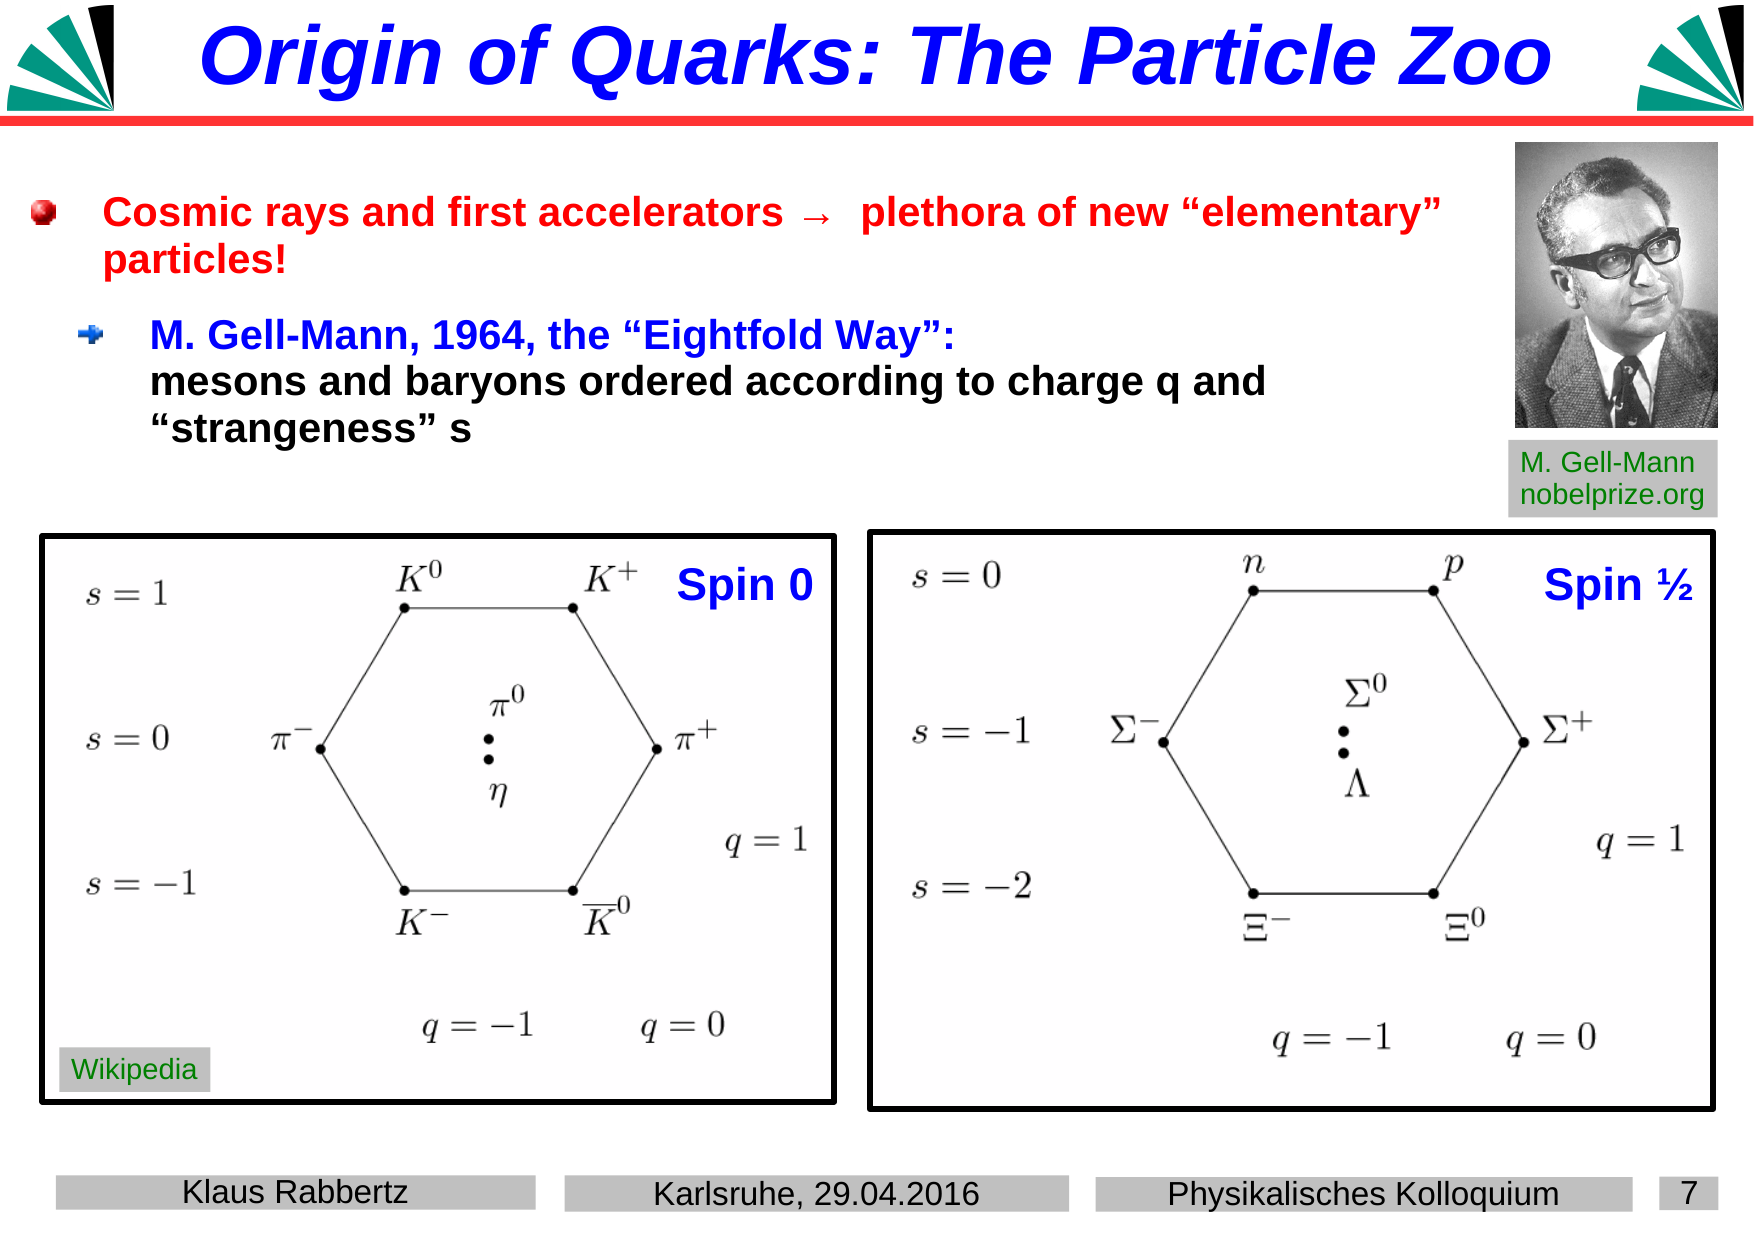

# Origin of Quarks: The Particle Zoo
Cosmic rays and first accelerators → plethora of new “elementary” particles!
M. Gell-Mann, 1964, the “Eightfold Way”: mesons and baryons ordered according to charge q and “strangeness” s
M. Gell-Mann
nobelprize.org
Spin 0
Spin ½
Wikipedia